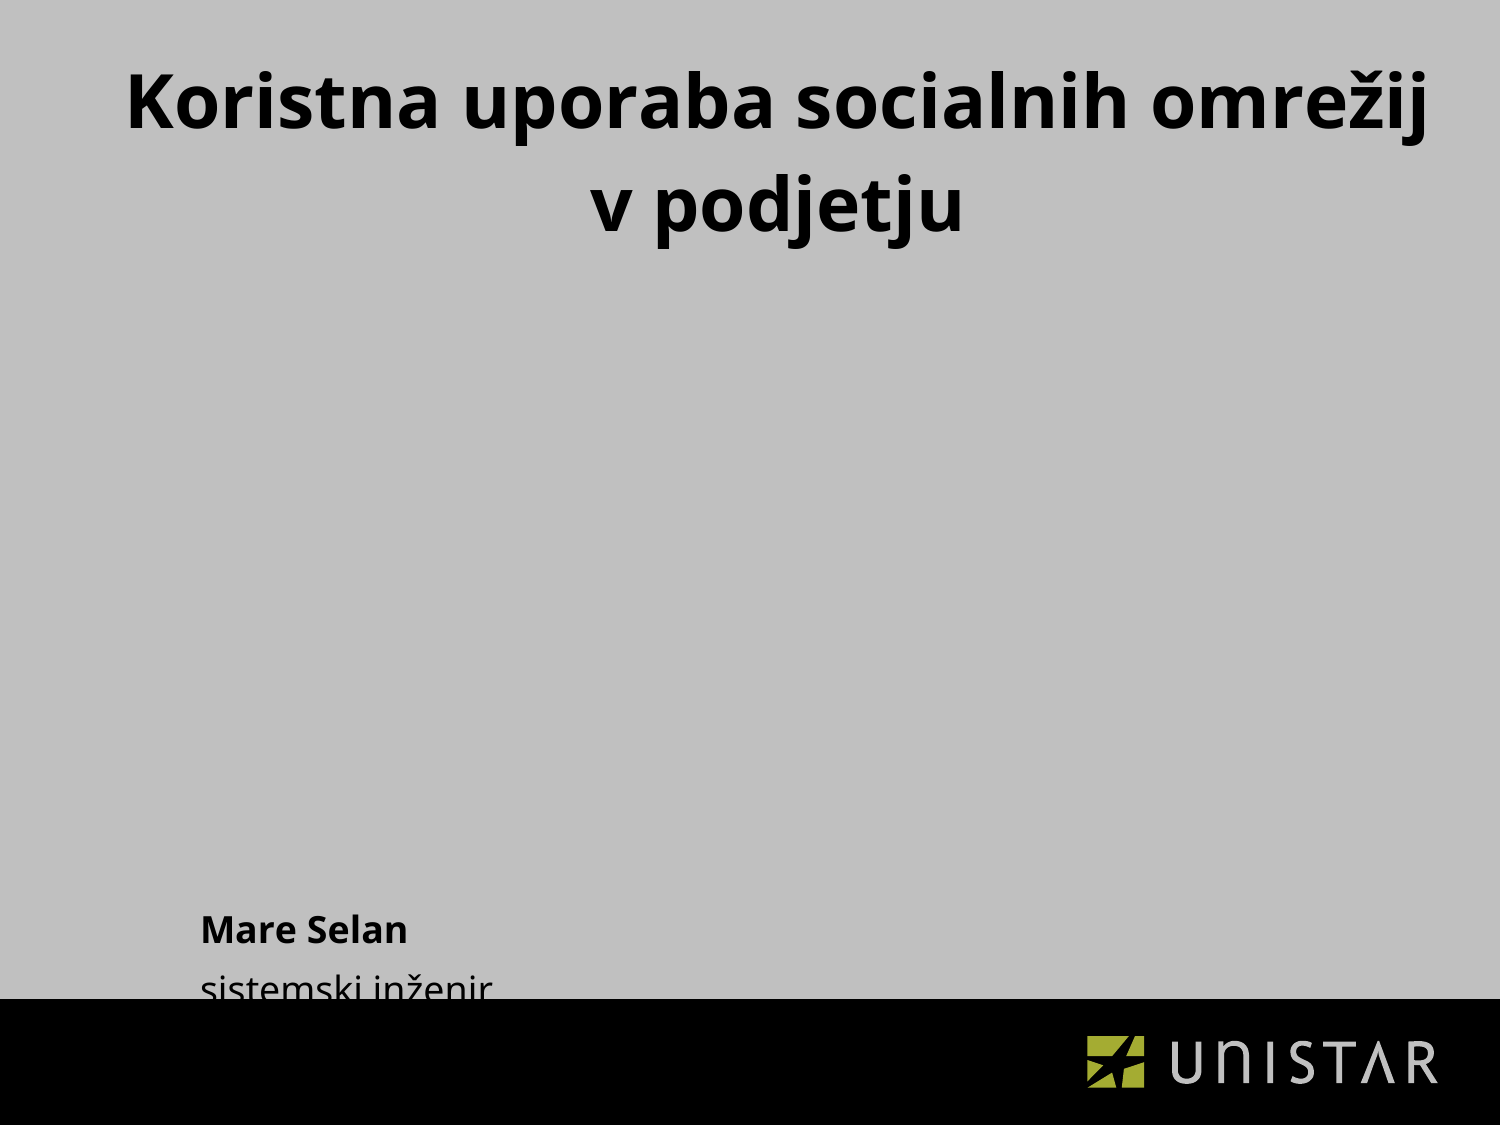

# Koristna uporaba socialnih omrežij v podjetju
Mare Selan
sistemski inženir
CNI, MCNE, NCE ES